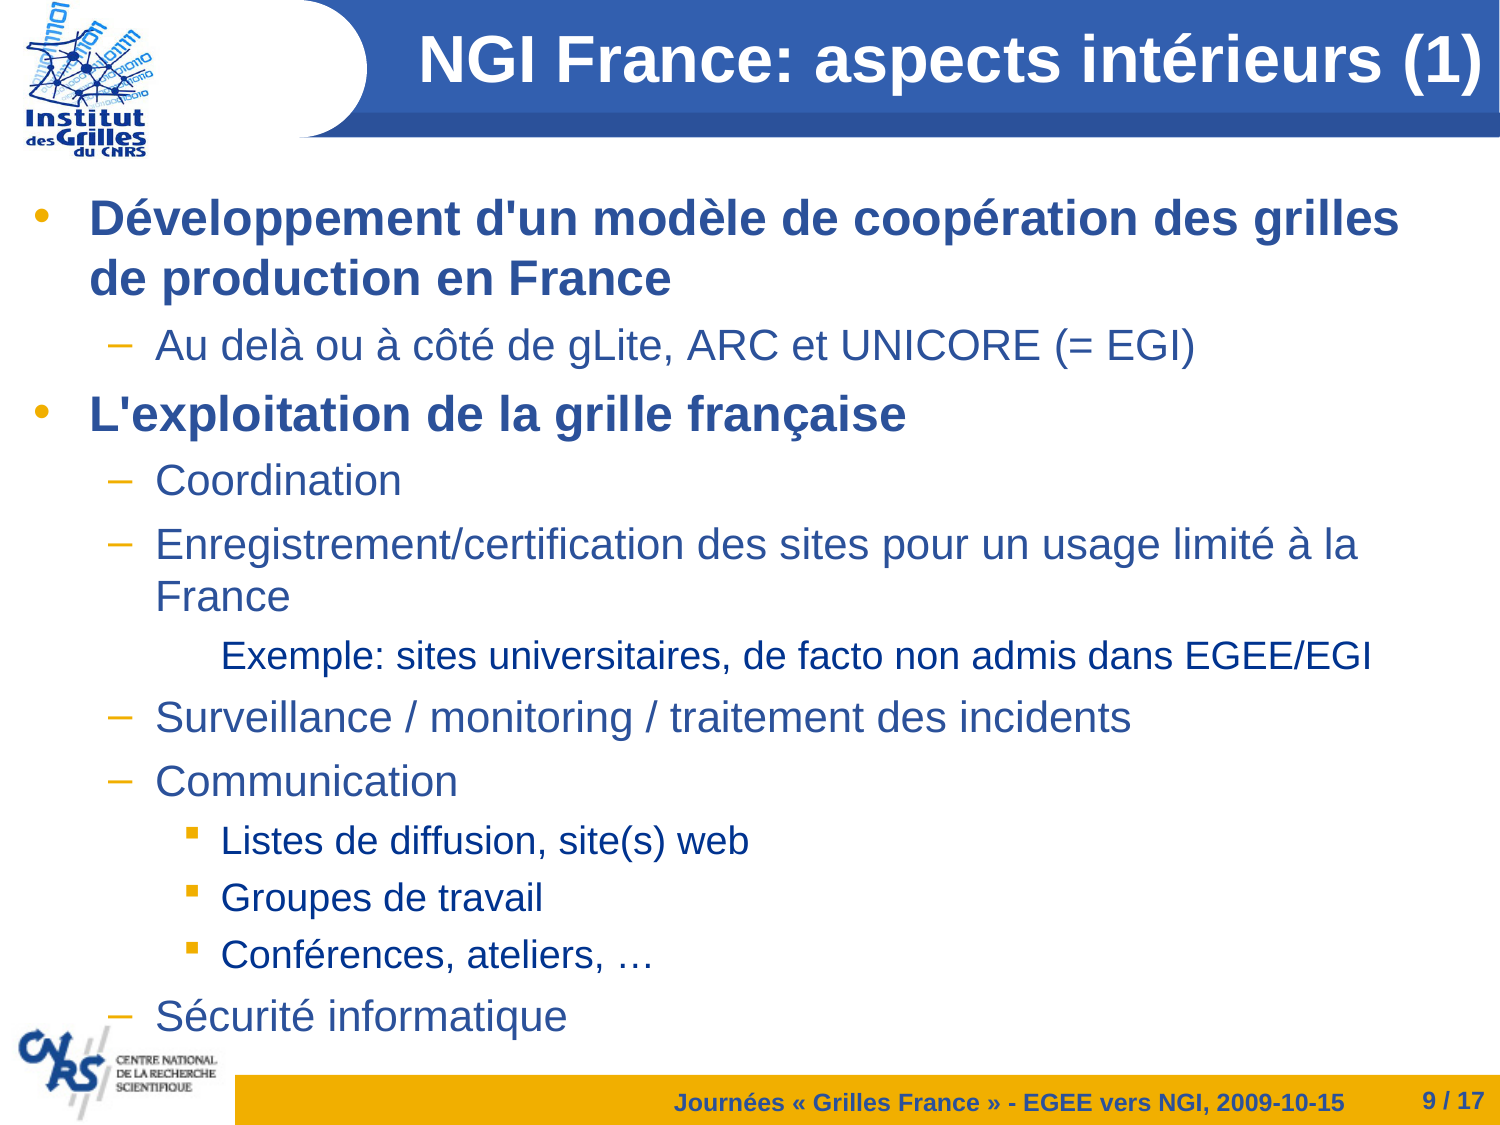

# NGI France: aspects intérieurs (1)
Développement d'un modèle de coopération des grilles de production en France
Au delà ou à côté de gLite, ARC et UNICORE (= EGI)
L'exploitation de la grille française
Coordination
Enregistrement/certification des sites pour un usage limité à la France
Exemple: sites universitaires, de facto non admis dans EGEE/EGI
Surveillance / monitoring / traitement des incidents
Communication
Listes de diffusion, site(s) web
Groupes de travail
Conférences, ateliers, …
Sécurité informatique
Journées « Grilles France » - EGEE vers NGI, 2009-10-15